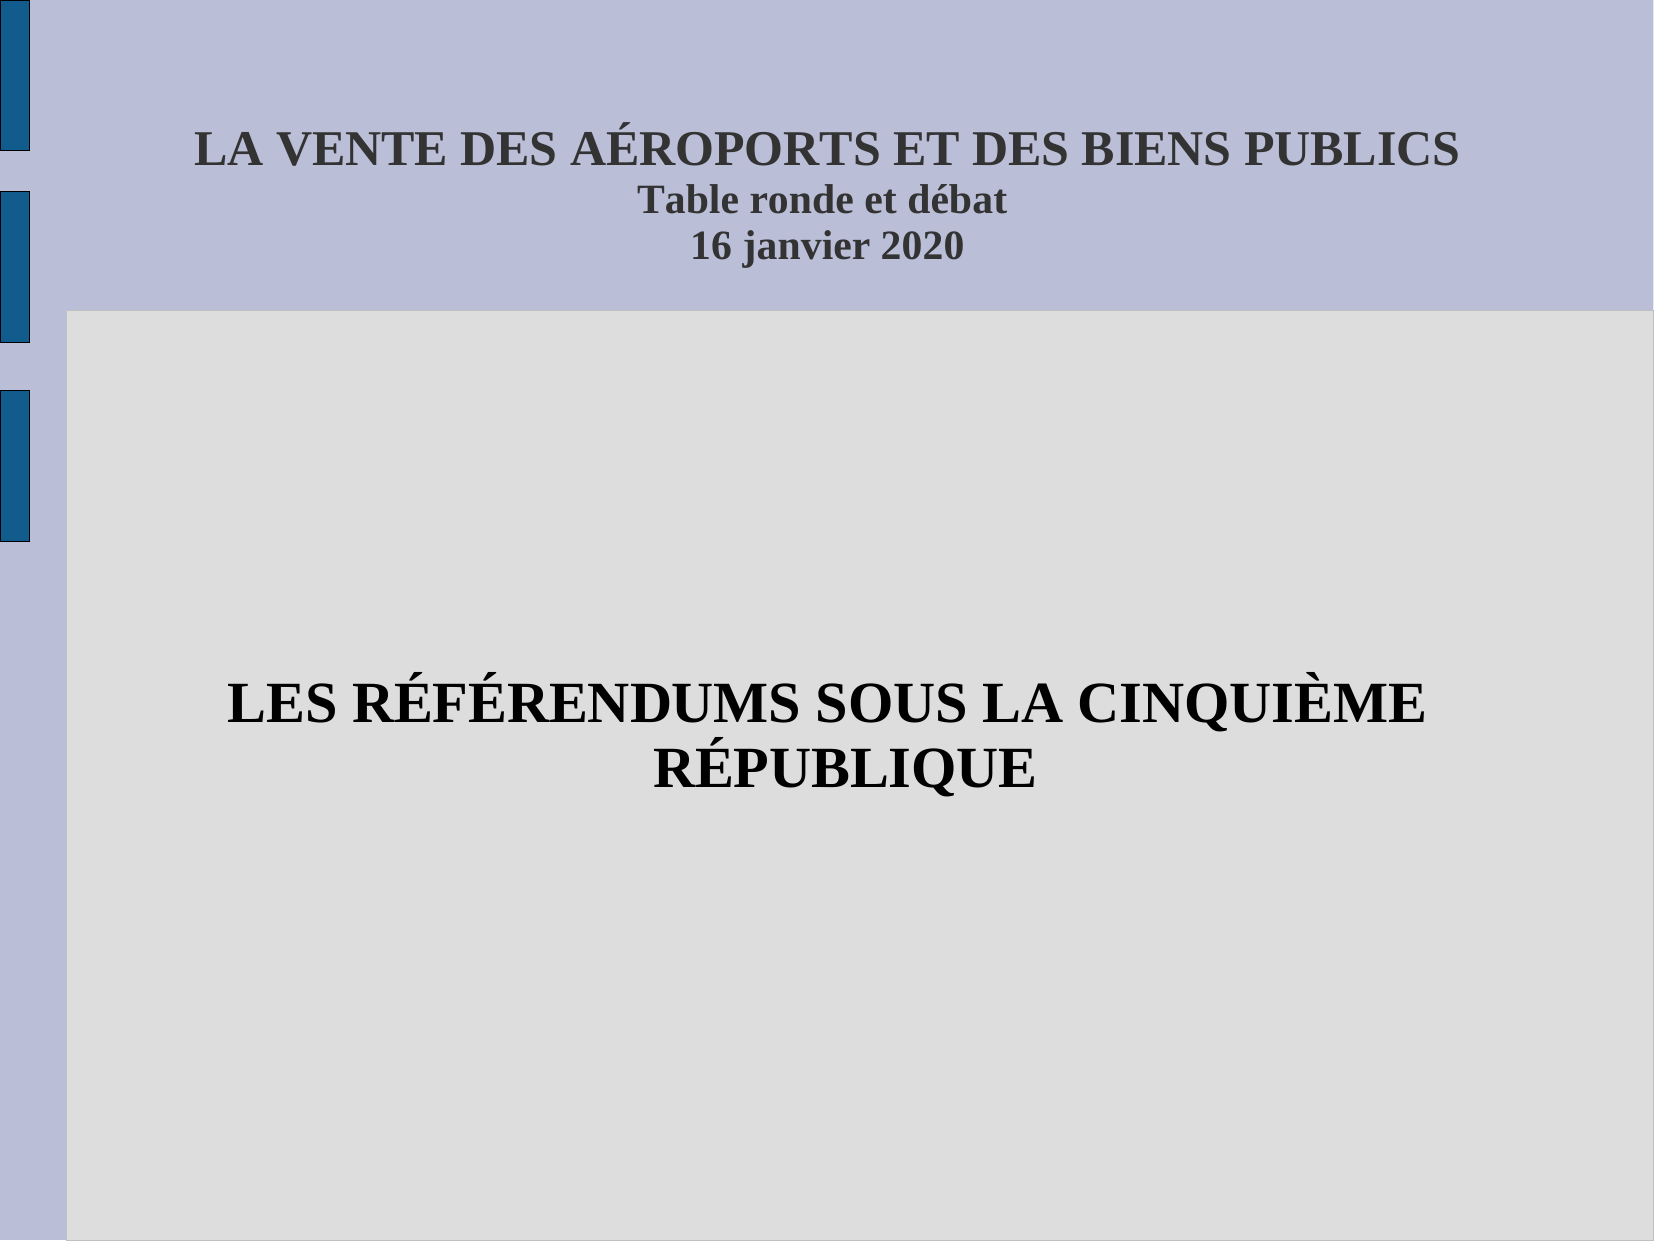

# LA VENTE DES AÉROPORTS ET DES BIENS PUBLICS Table ronde et débat 16 janvier 2020
LES RÉFÉRENDUMS SOUS LA CINQUIÈME RÉPUBLIQUE